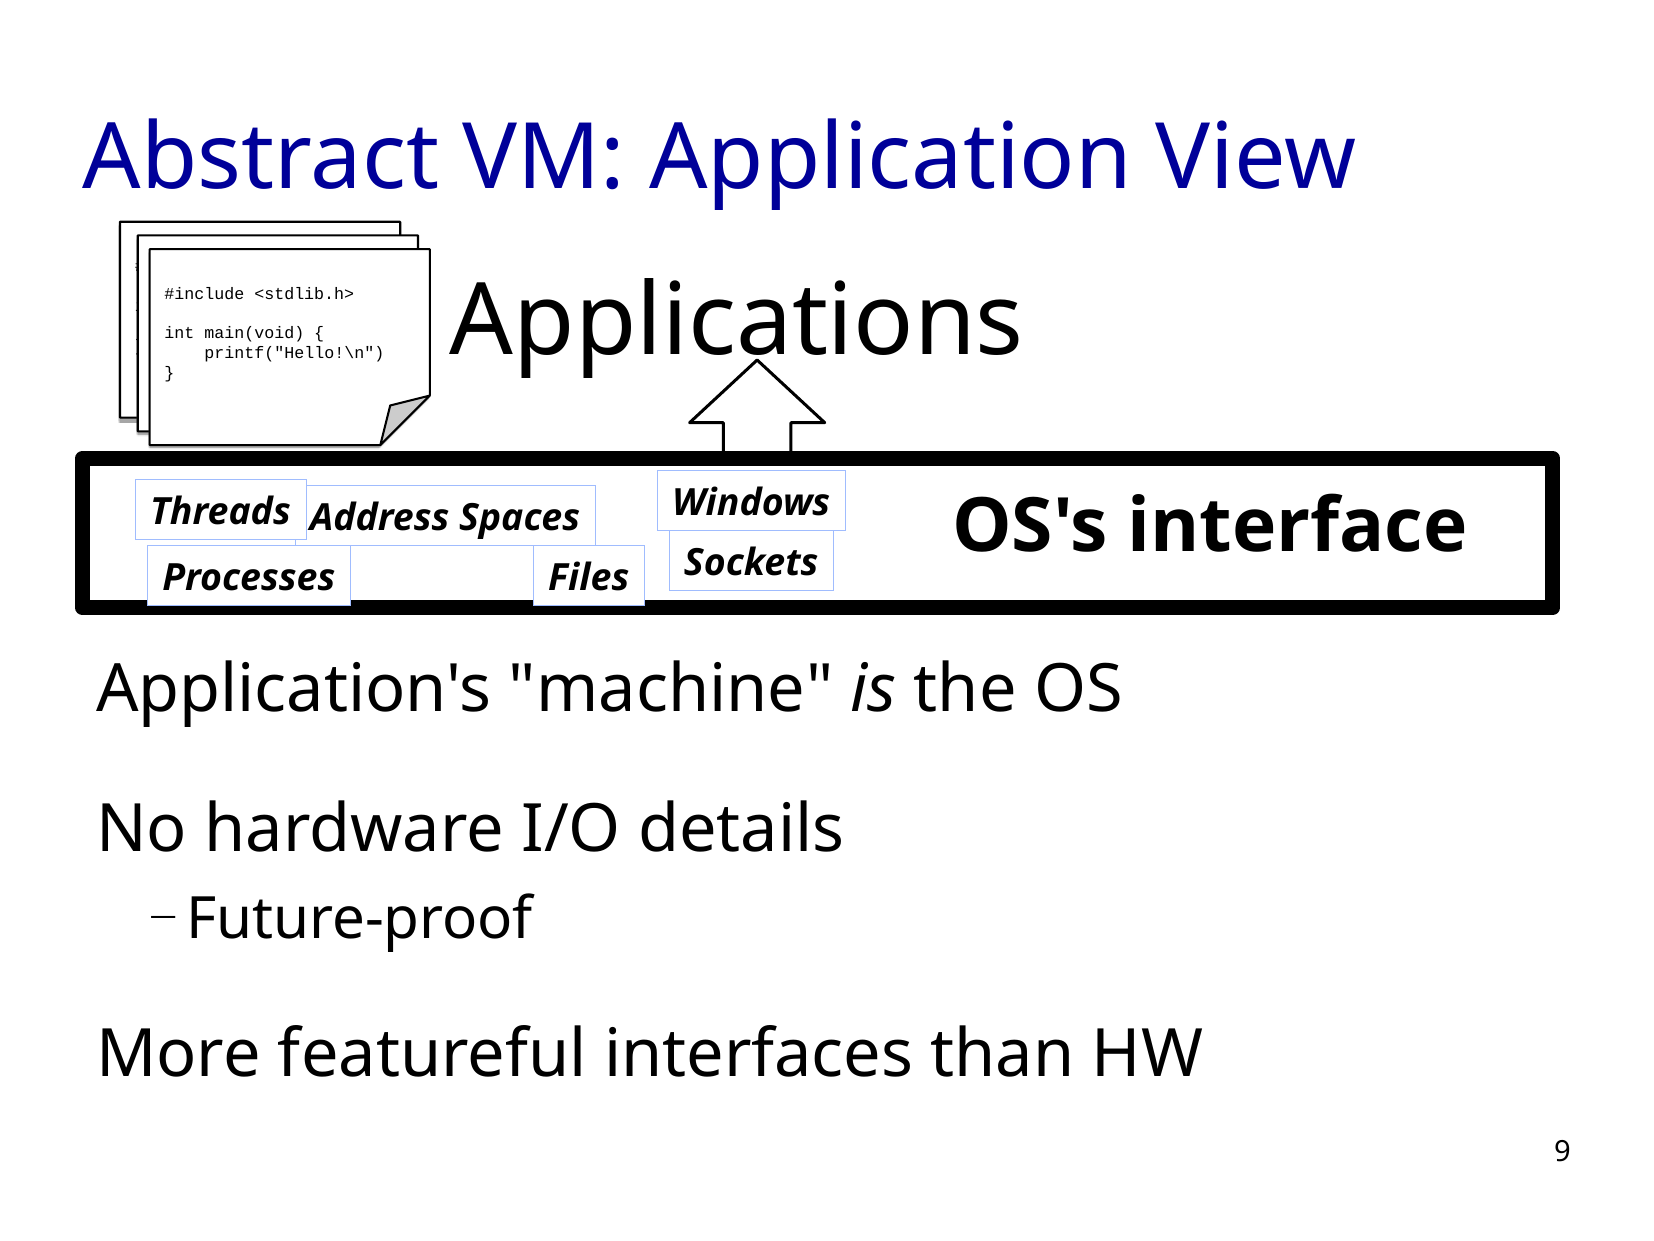

# Abstract VM: Application View
#include <stdlib.h>
int main(void) {
 printf("Hello!\n")
}
#include <stdlib.h>
int main(void) {
 printf("Hello!\n")
}
Applications
#include <stdlib.h>
int main(void) {
 printf("Hello!\n")
}
OS's interface
Windows
Threads
Address Spaces
Sockets
Files
Processes
Application's "machine" is the OS
No hardware I/O details
Future-proof
More featureful interfaces than HW
9